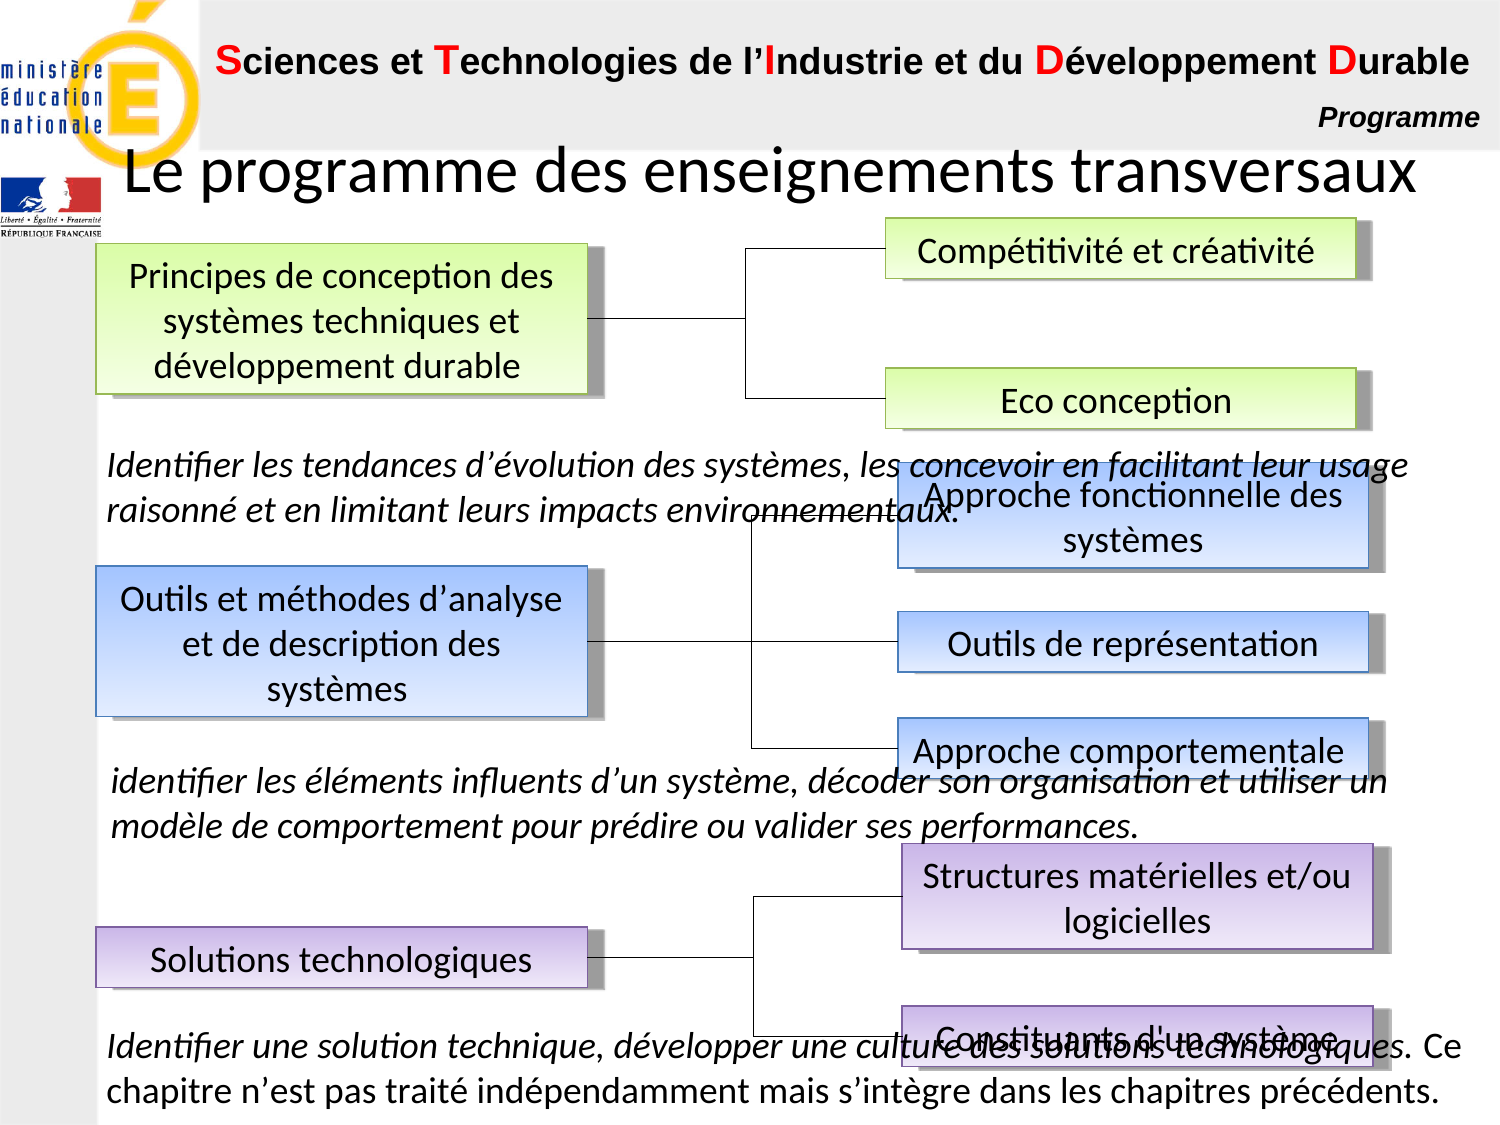

# Le programme des enseignements transversaux
Compétitivité et créativité
Eco conception
Principes de conception des systèmes techniques et développement durable
Identifier les tendances d’évolution des systèmes, les concevoir en facilitant leur usage raisonné et en limitant leurs impacts environnementaux.
Approche fonctionnelle des systèmes
Outils de représentation
Approche comportementale
Outils et méthodes d’analyse et de description des systèmes
identifier les éléments influents d’un système, décoder son organisation et utiliser un modèle de comportement pour prédire ou valider ses performances.
Structures matérielles et/ou logicielles
Constituants d'un système
Solutions technologiques
Identifier une solution technique, développer une culture des solutions technologiques. Ce chapitre n’est pas traité indépendamment mais s’intègre dans les chapitres précédents.